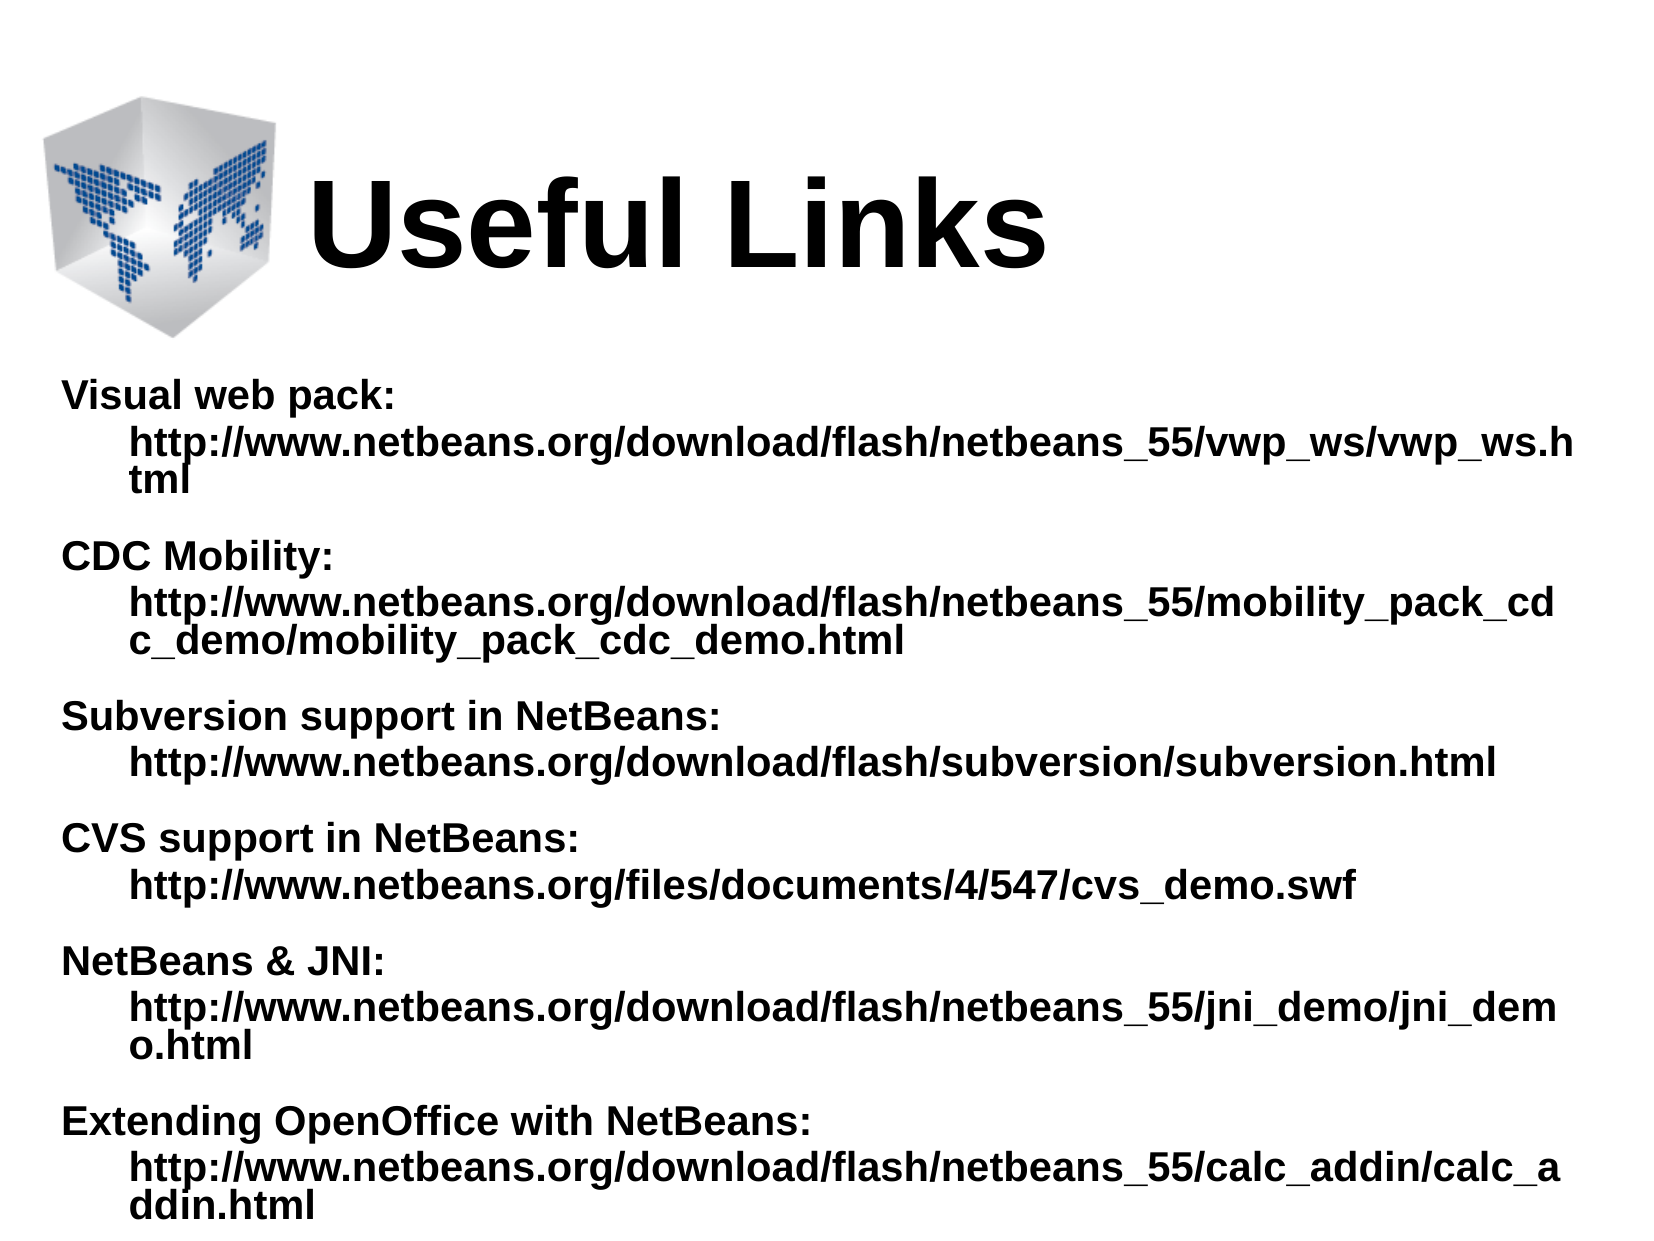

# Useful Links
Visual web pack:http://www.netbeans.org/download/flash/netbeans_55/vwp_ws/vwp_ws.html
CDC Mobility:http://www.netbeans.org/download/flash/netbeans_55/mobility_pack_cdc_demo/mobility_pack_cdc_demo.html
Subversion support in NetBeans:http://www.netbeans.org/download/flash/subversion/subversion.html
CVS support in NetBeans:http://www.netbeans.org/files/documents/4/547/cvs_demo.swf
NetBeans & JNI:http://www.netbeans.org/download/flash/netbeans_55/jni_demo/jni_demo.html
Extending OpenOffice with NetBeans:http://www.netbeans.org/download/flash/netbeans_55/calc_addin/calc_addin.html
More demos and interviews can be found at:http://netbeans.tv/